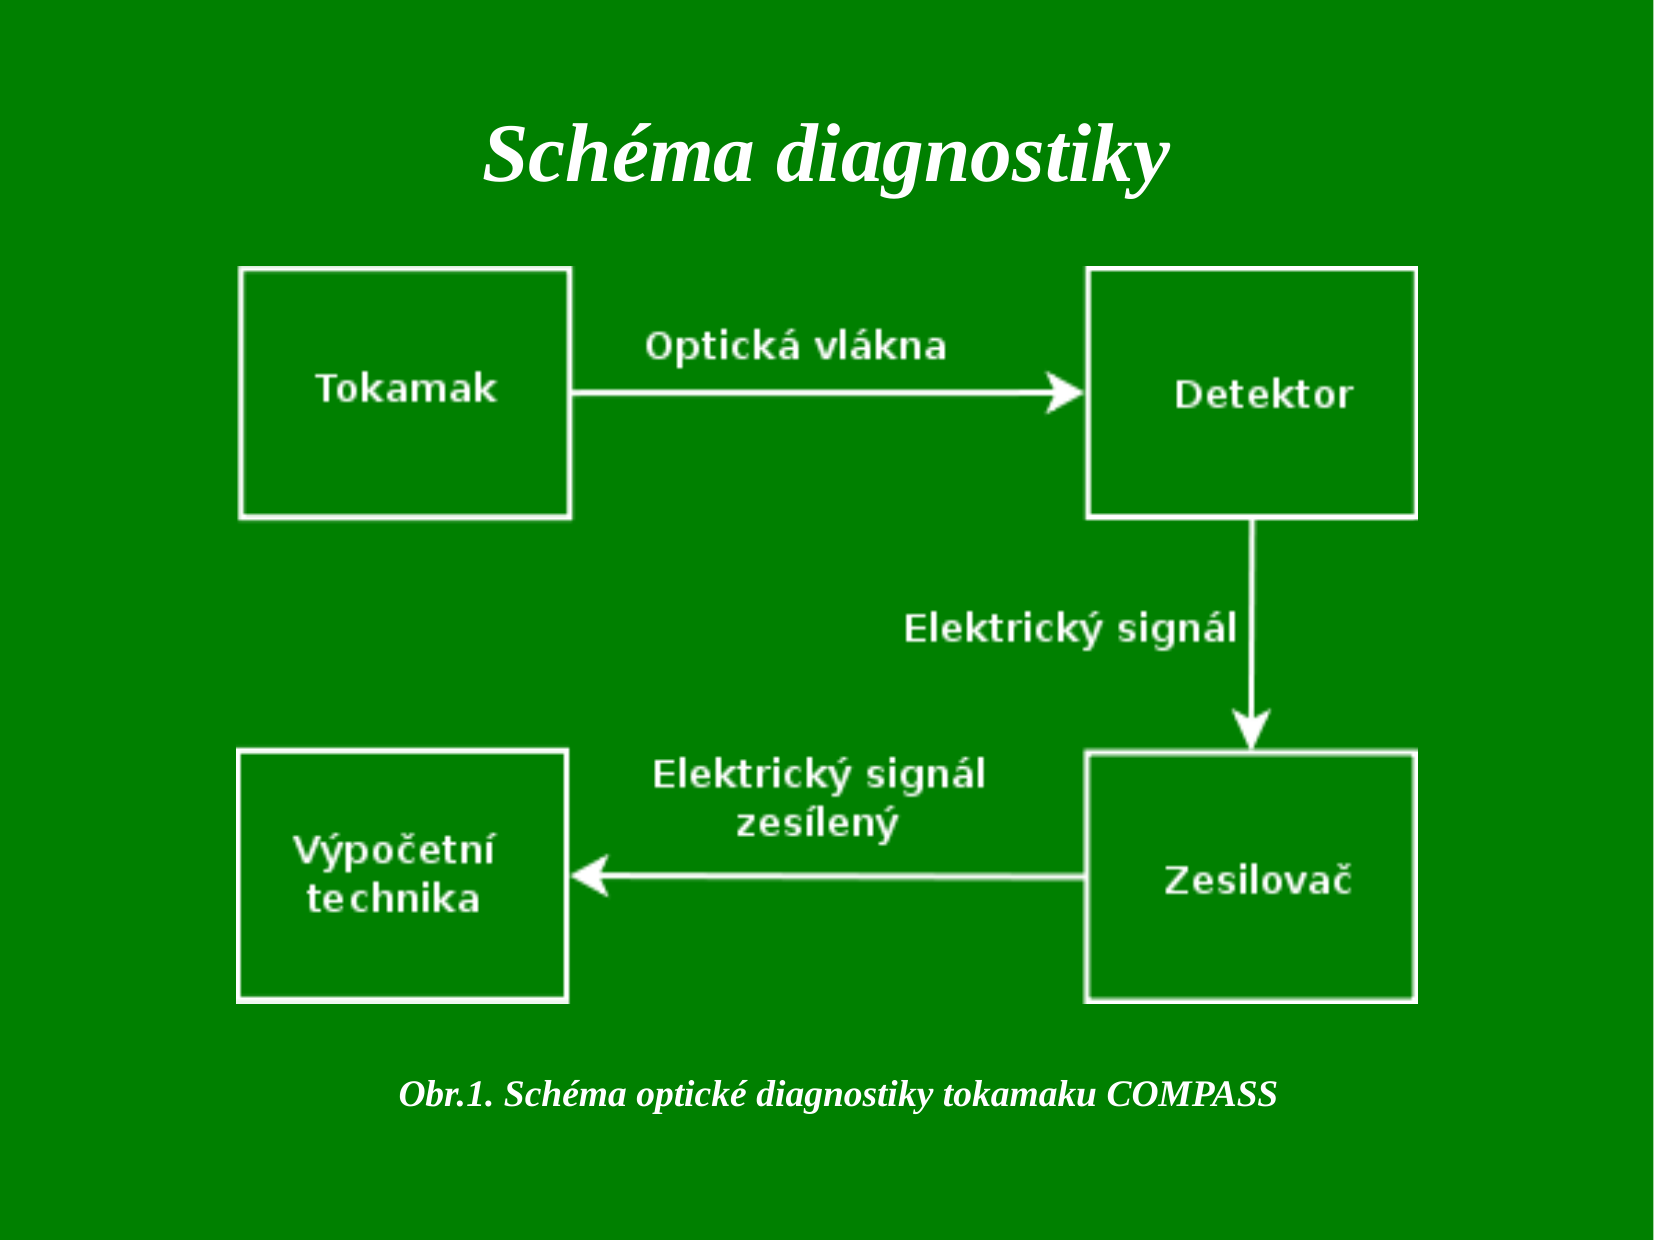

# Schéma diagnostiky
Obr.1. Schéma optické diagnostiky tokamaku COMPASS